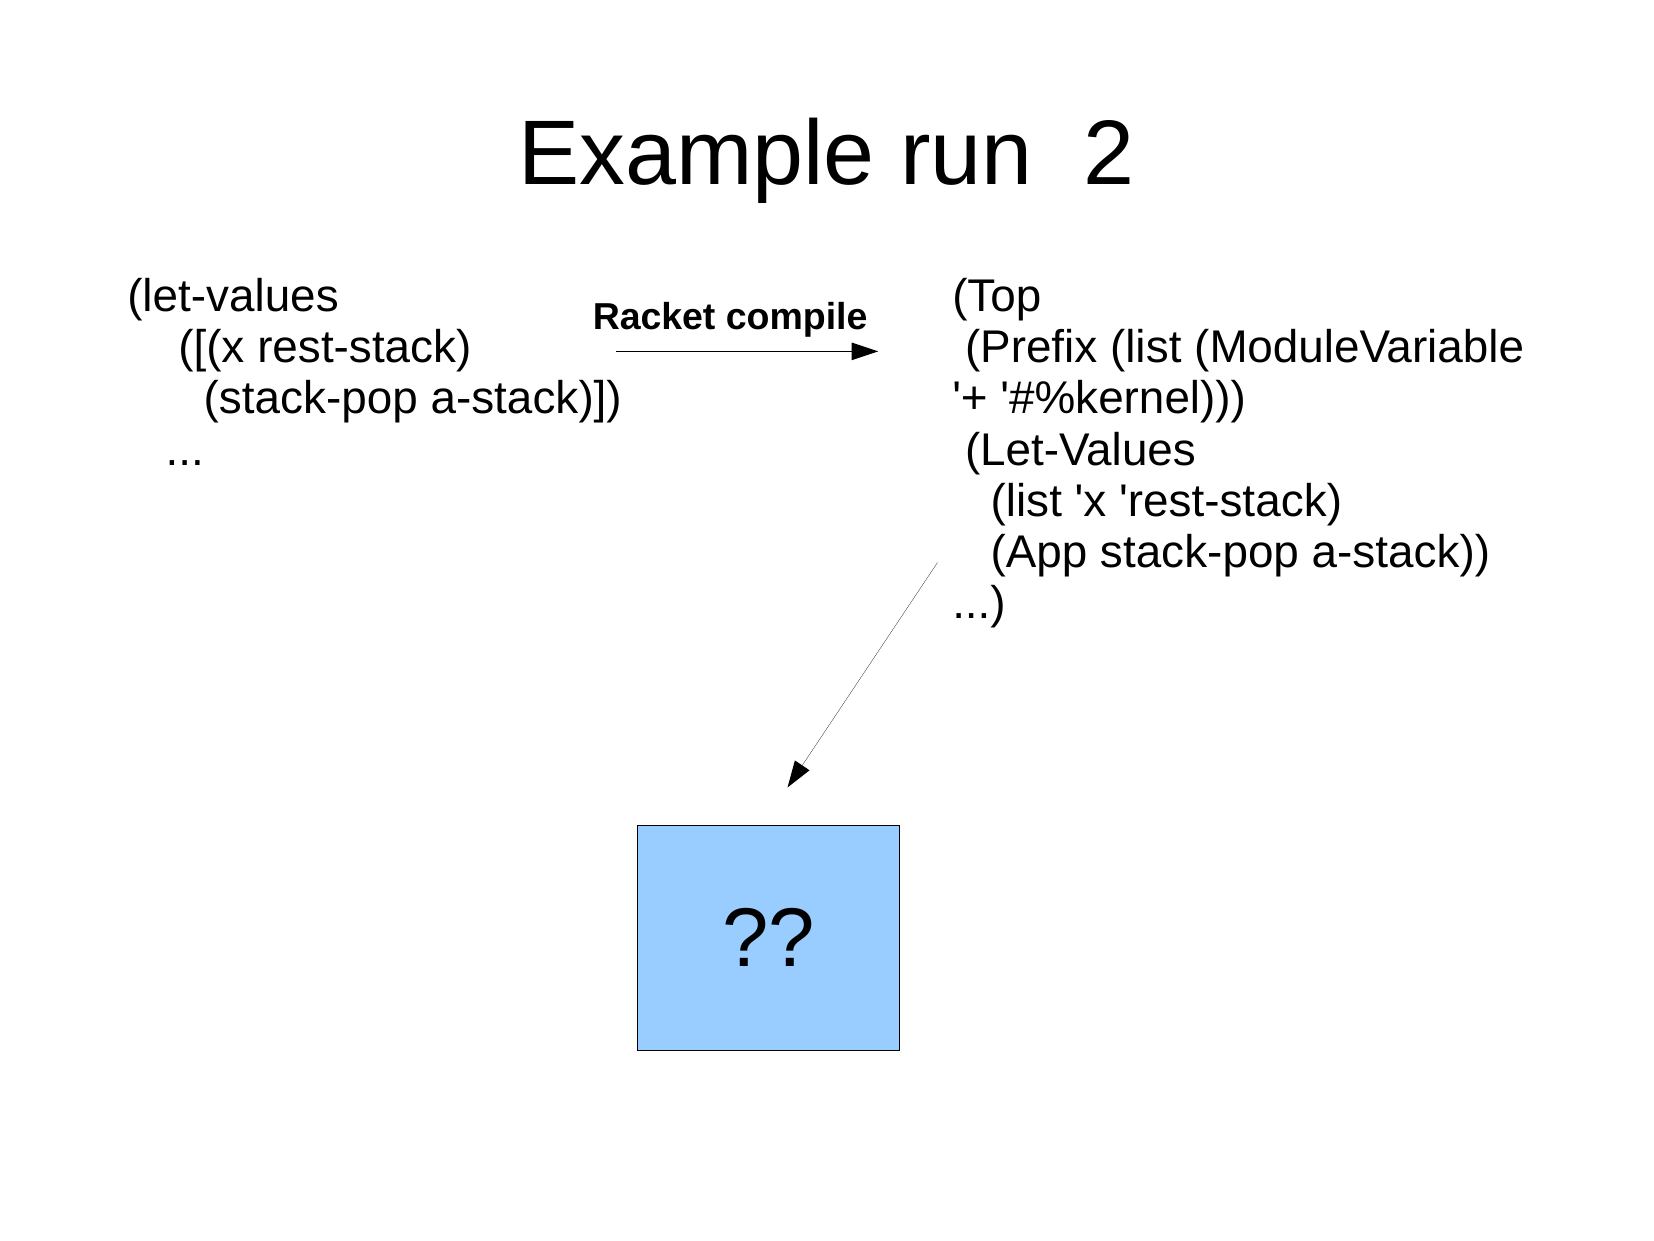

# Example run 2
(let-values
 ([(x rest-stack)
 (stack-pop a-stack)])
 ...
(Top
 (Prefix (list (ModuleVariable '+ '#%kernel)))
 (Let-Values
 (list 'x 'rest-stack)
 (App stack-pop a-stack))
...)
Racket compile
??